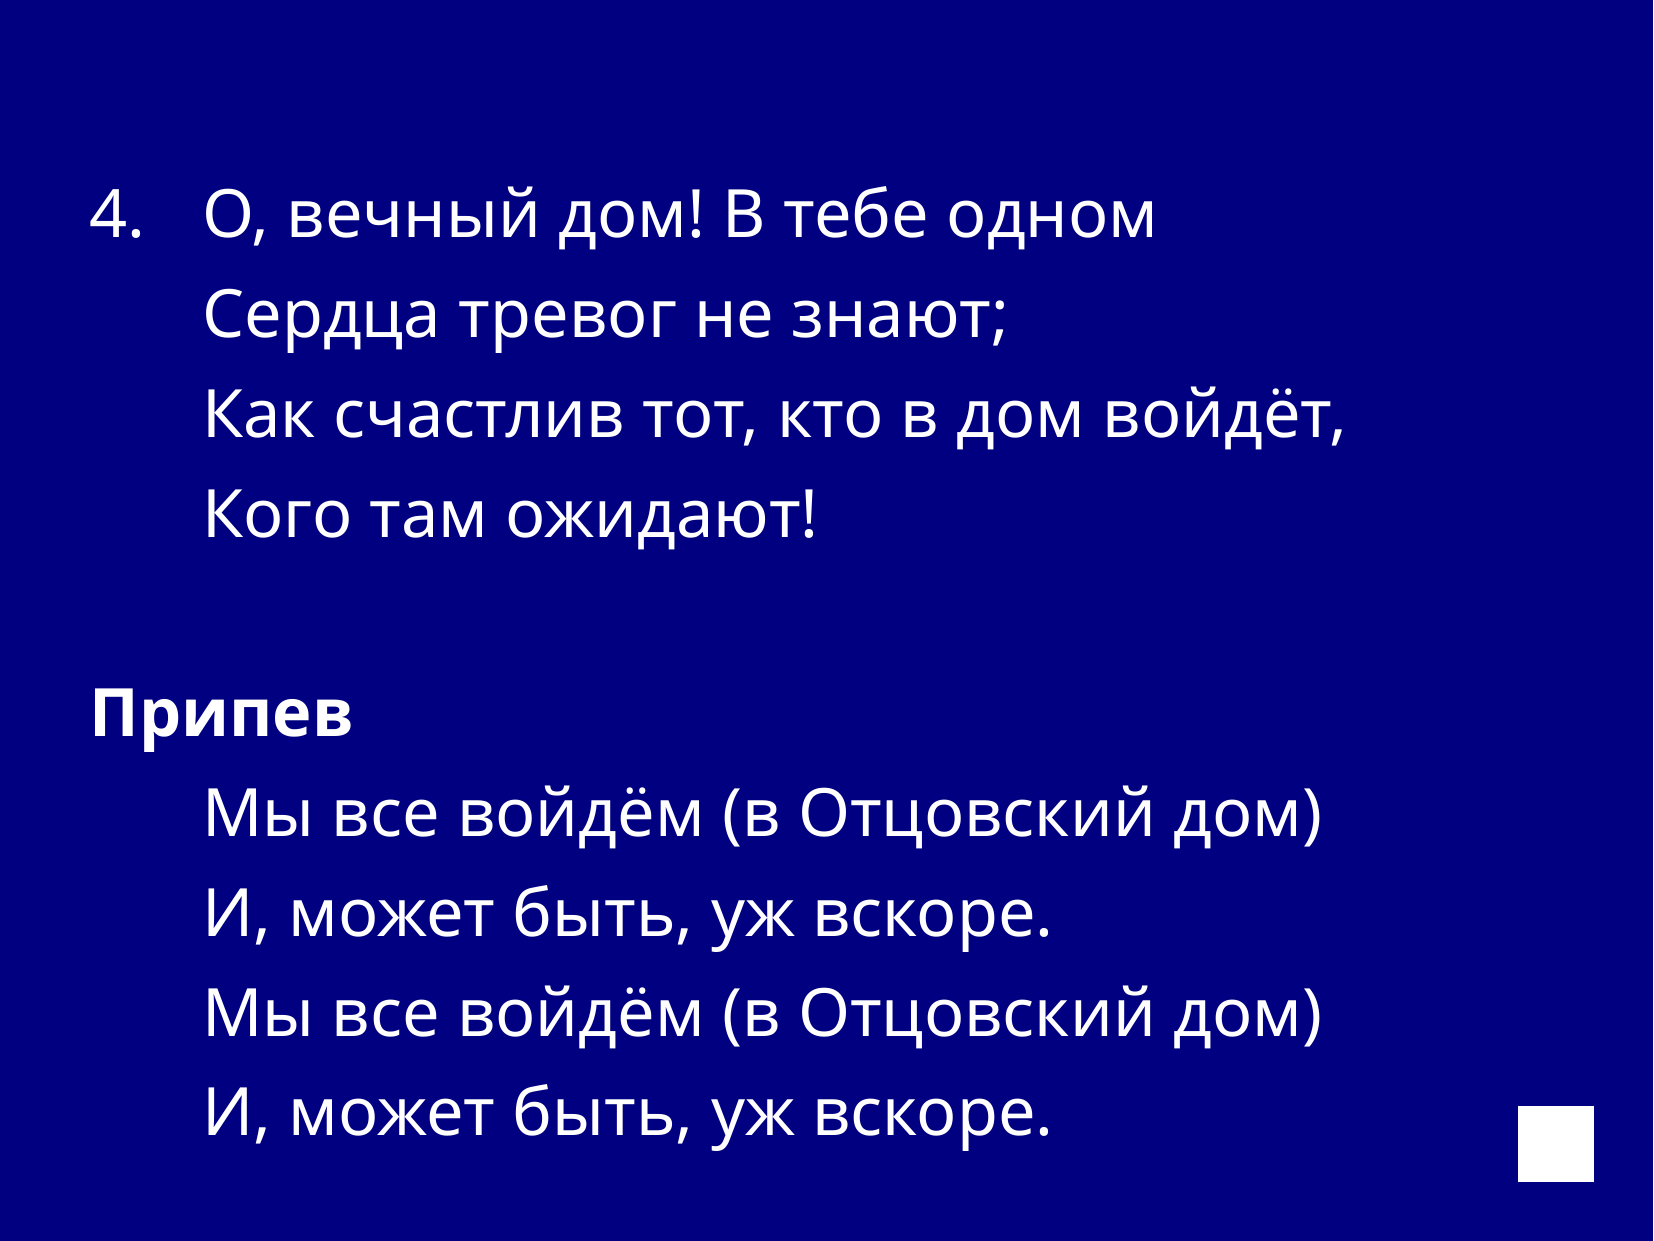

4.	О, вечный дом! В тебе одном
	Сердца тревог не знают;
	Как счастлив тот, кто в дом войдёт,
	Кого там ожидают!
Припев
	Мы все войдём (в Отцовский дом)
	И, может быть, уж вскоре.
	Мы все войдём (в Отцовский дом)
	И, может быть, уж вскоре.